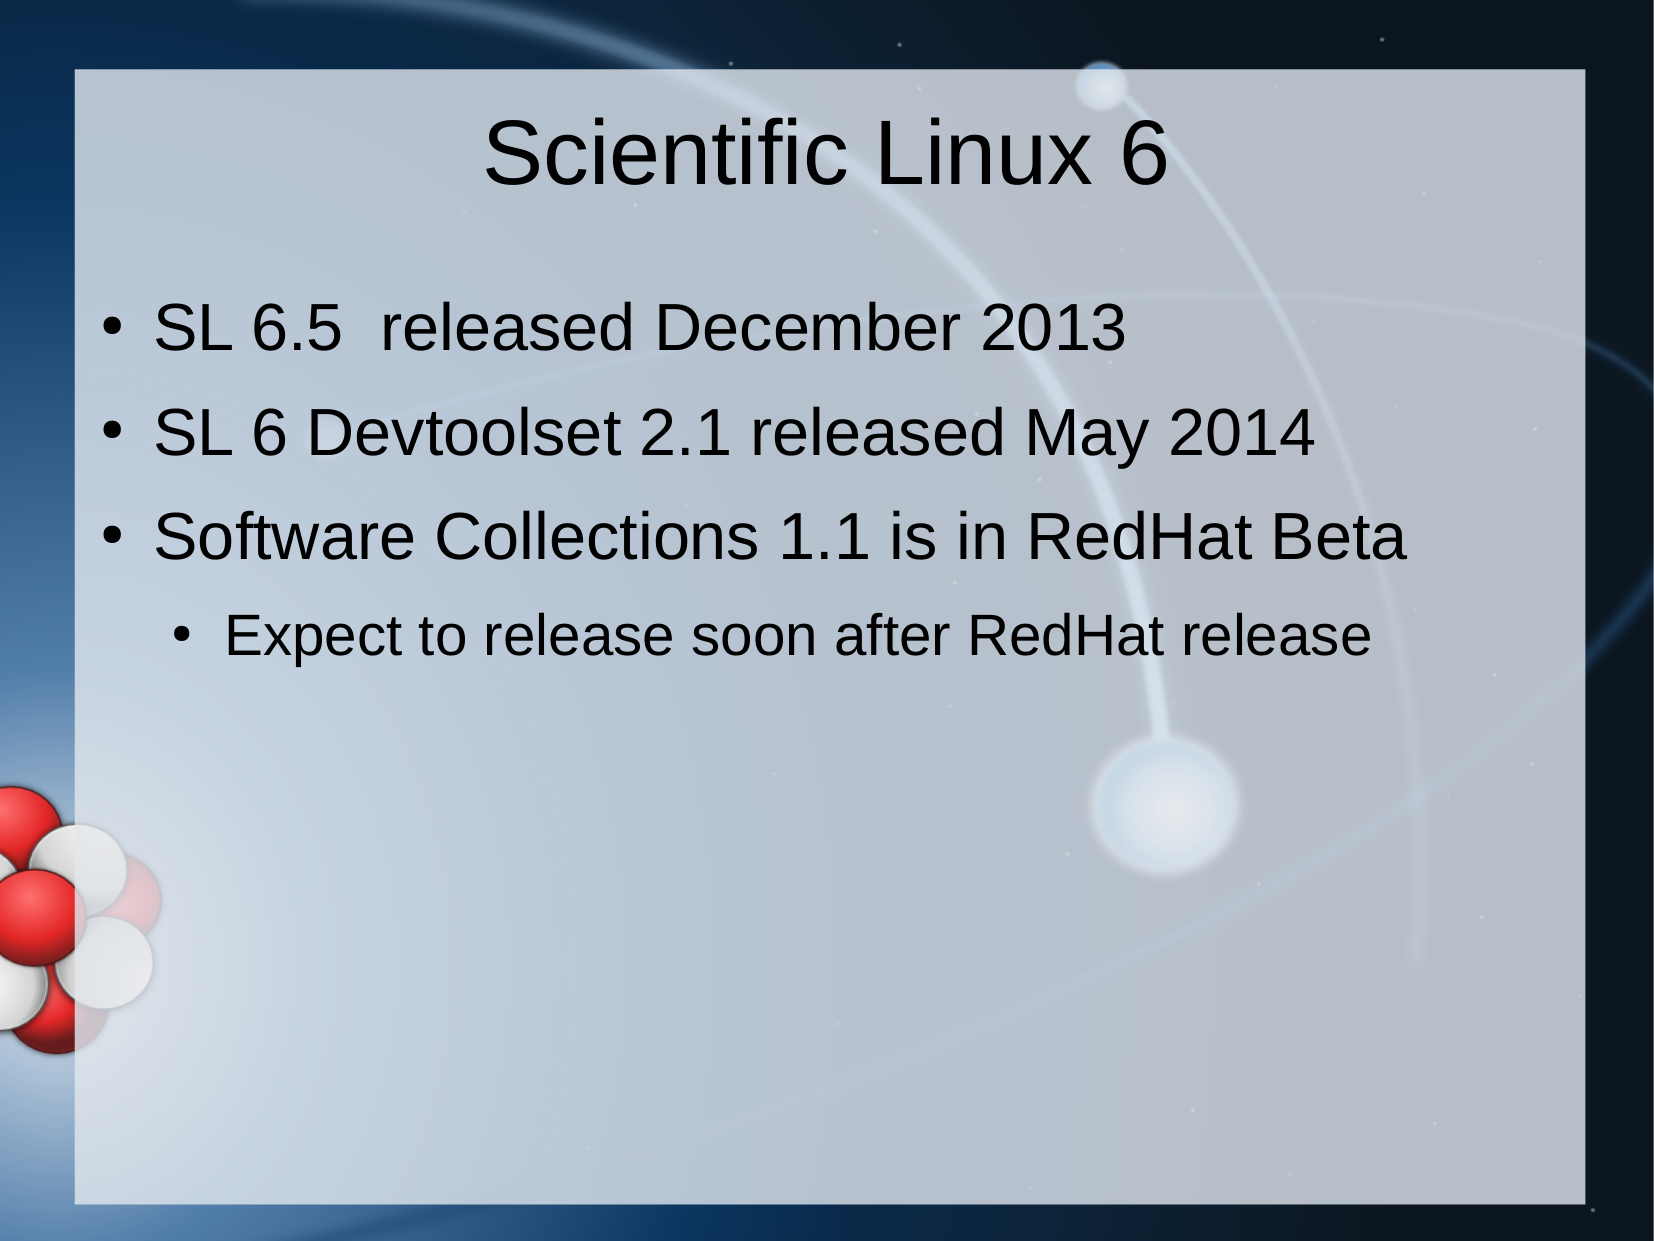

# Scientific Linux 6
SL 6.5 released December 2013
SL 6 Devtoolset 2.1 released May 2014
Software Collections 1.1 is in RedHat Beta
Expect to release soon after RedHat release